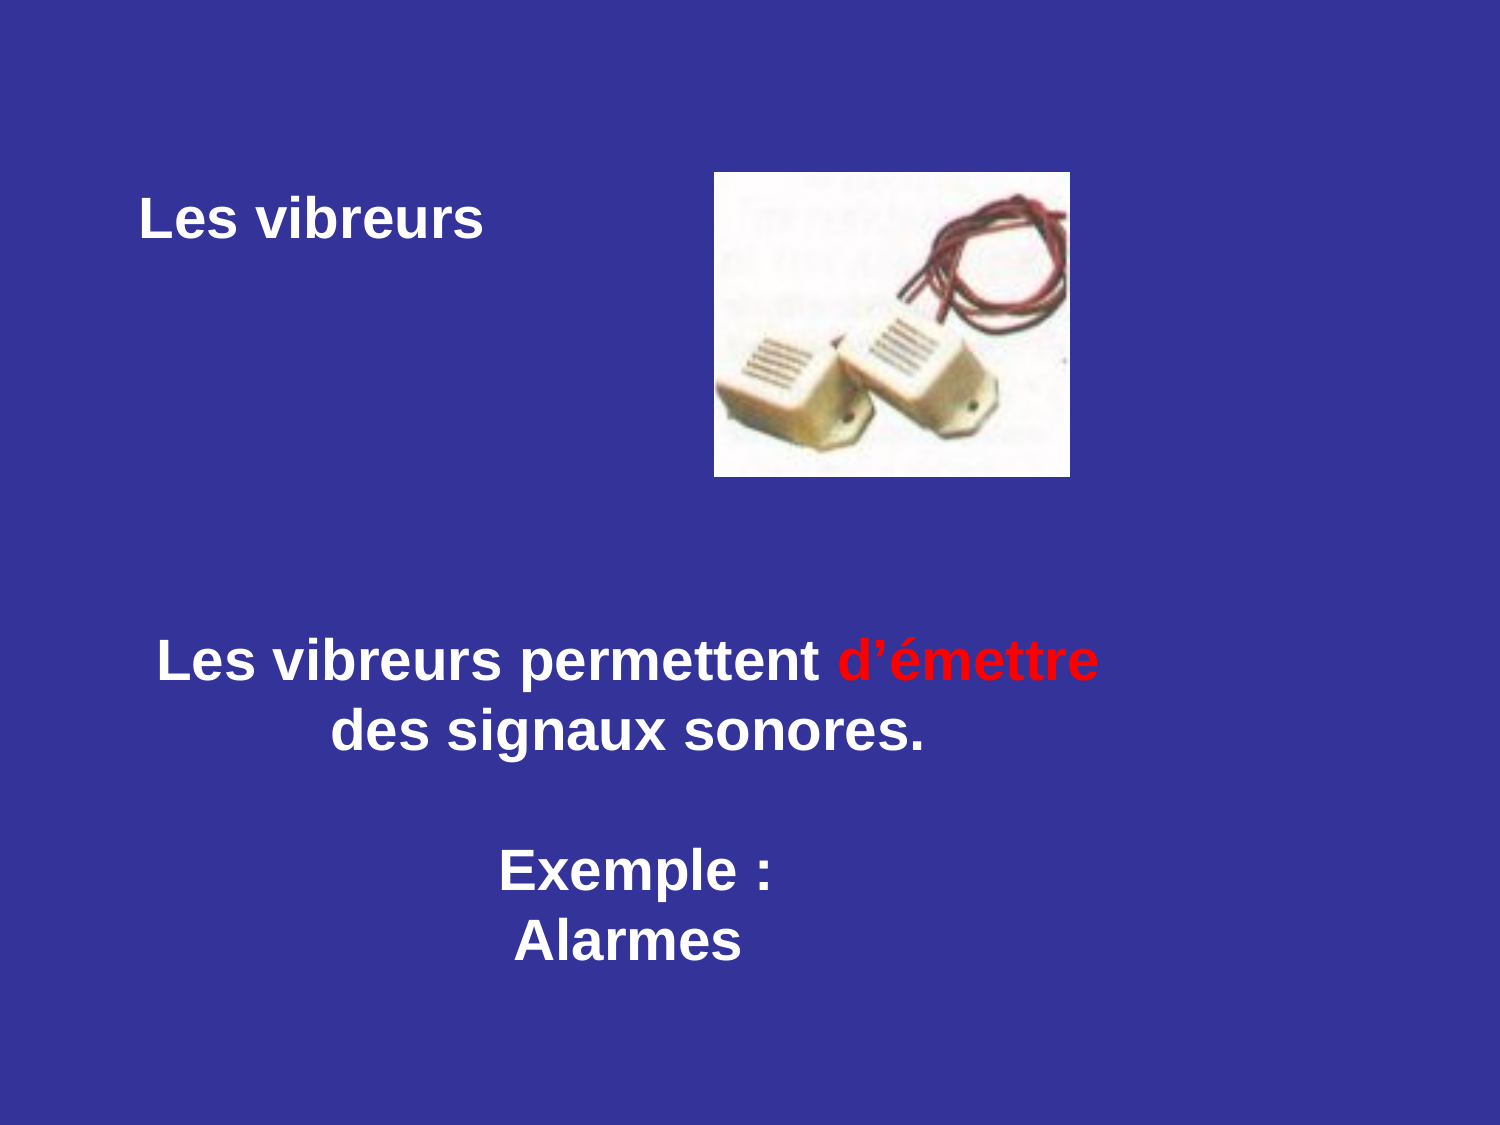

Les vibreurs
Les vibreurs permettent d’émettre
des signaux sonores.
Exemple :
Alarmes